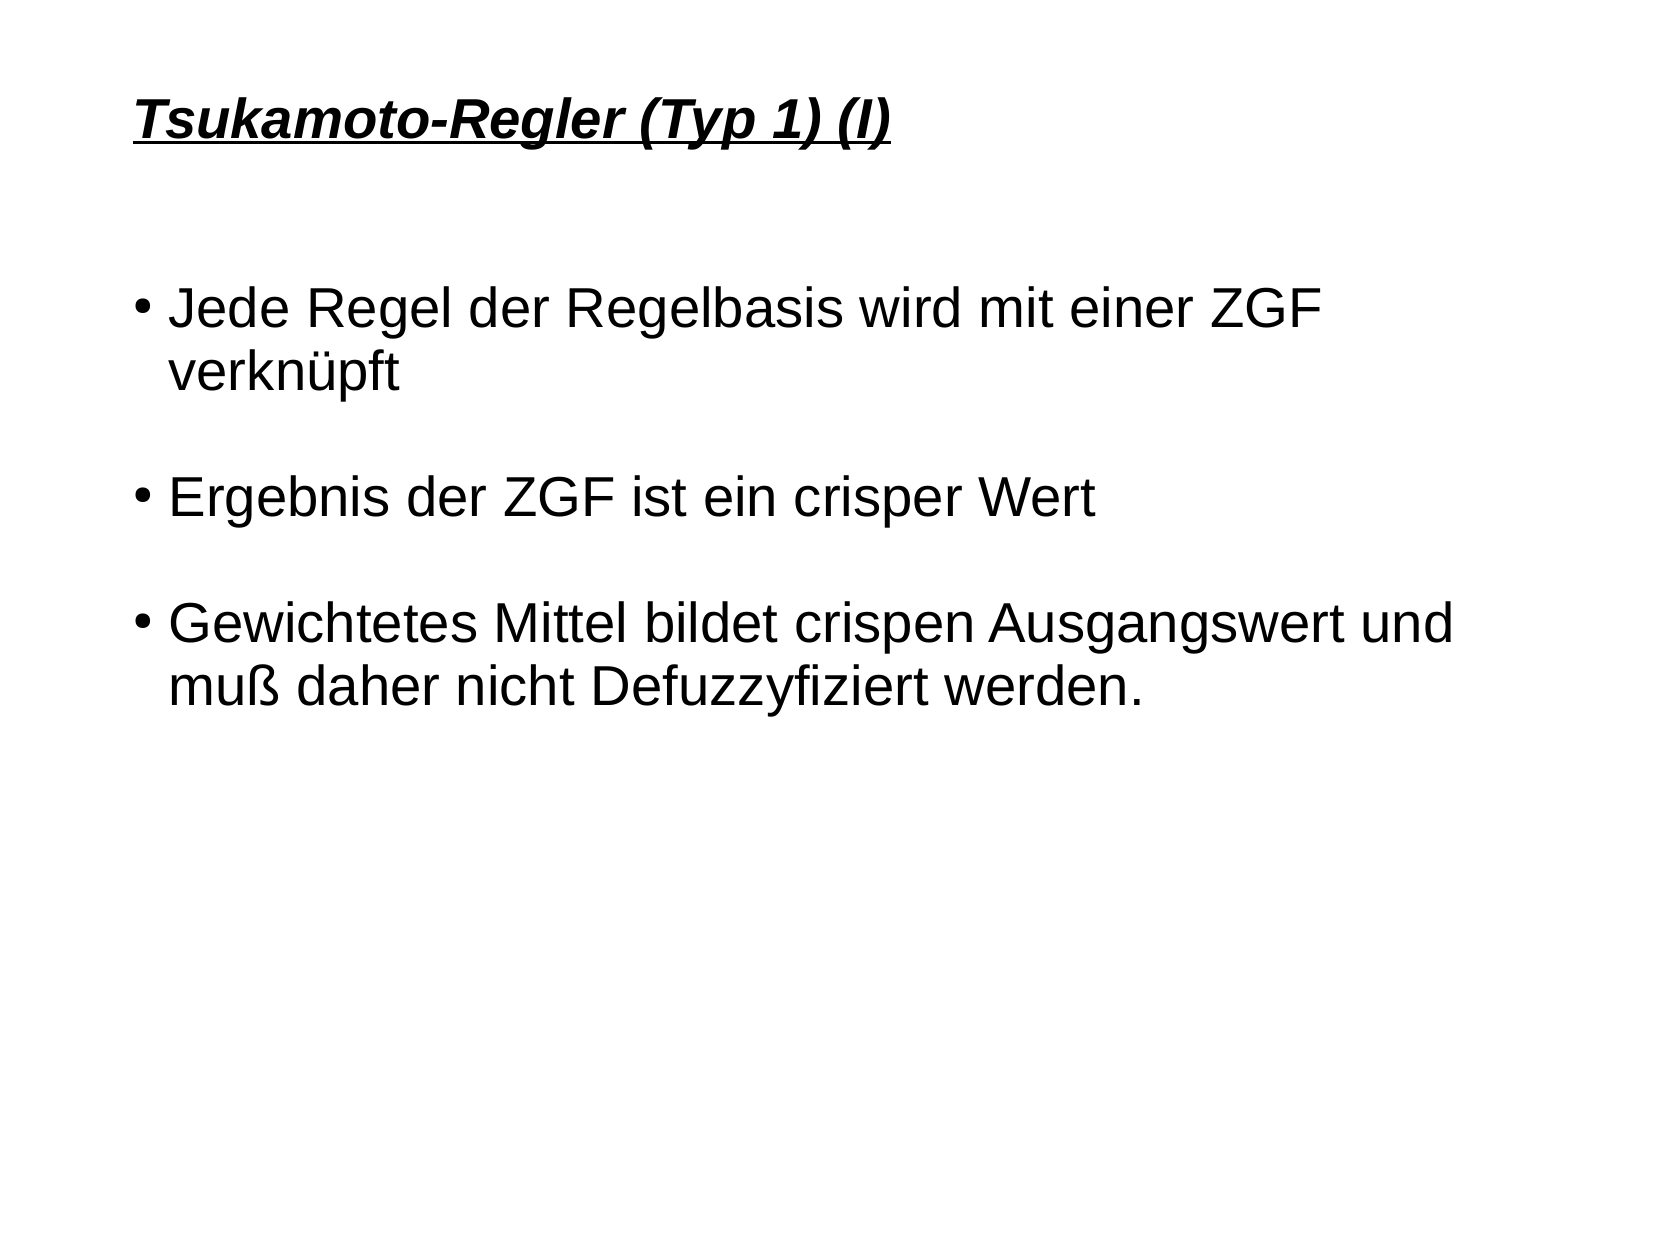

Tsukamoto-Regler (Typ 1) (I)
 Jede Regel der Regelbasis wird mit einer ZGF
 verknüpft
 Ergebnis der ZGF ist ein crisper Wert
 Gewichtetes Mittel bildet crispen Ausgangswert und
 muß daher nicht Defuzzyfiziert werden.